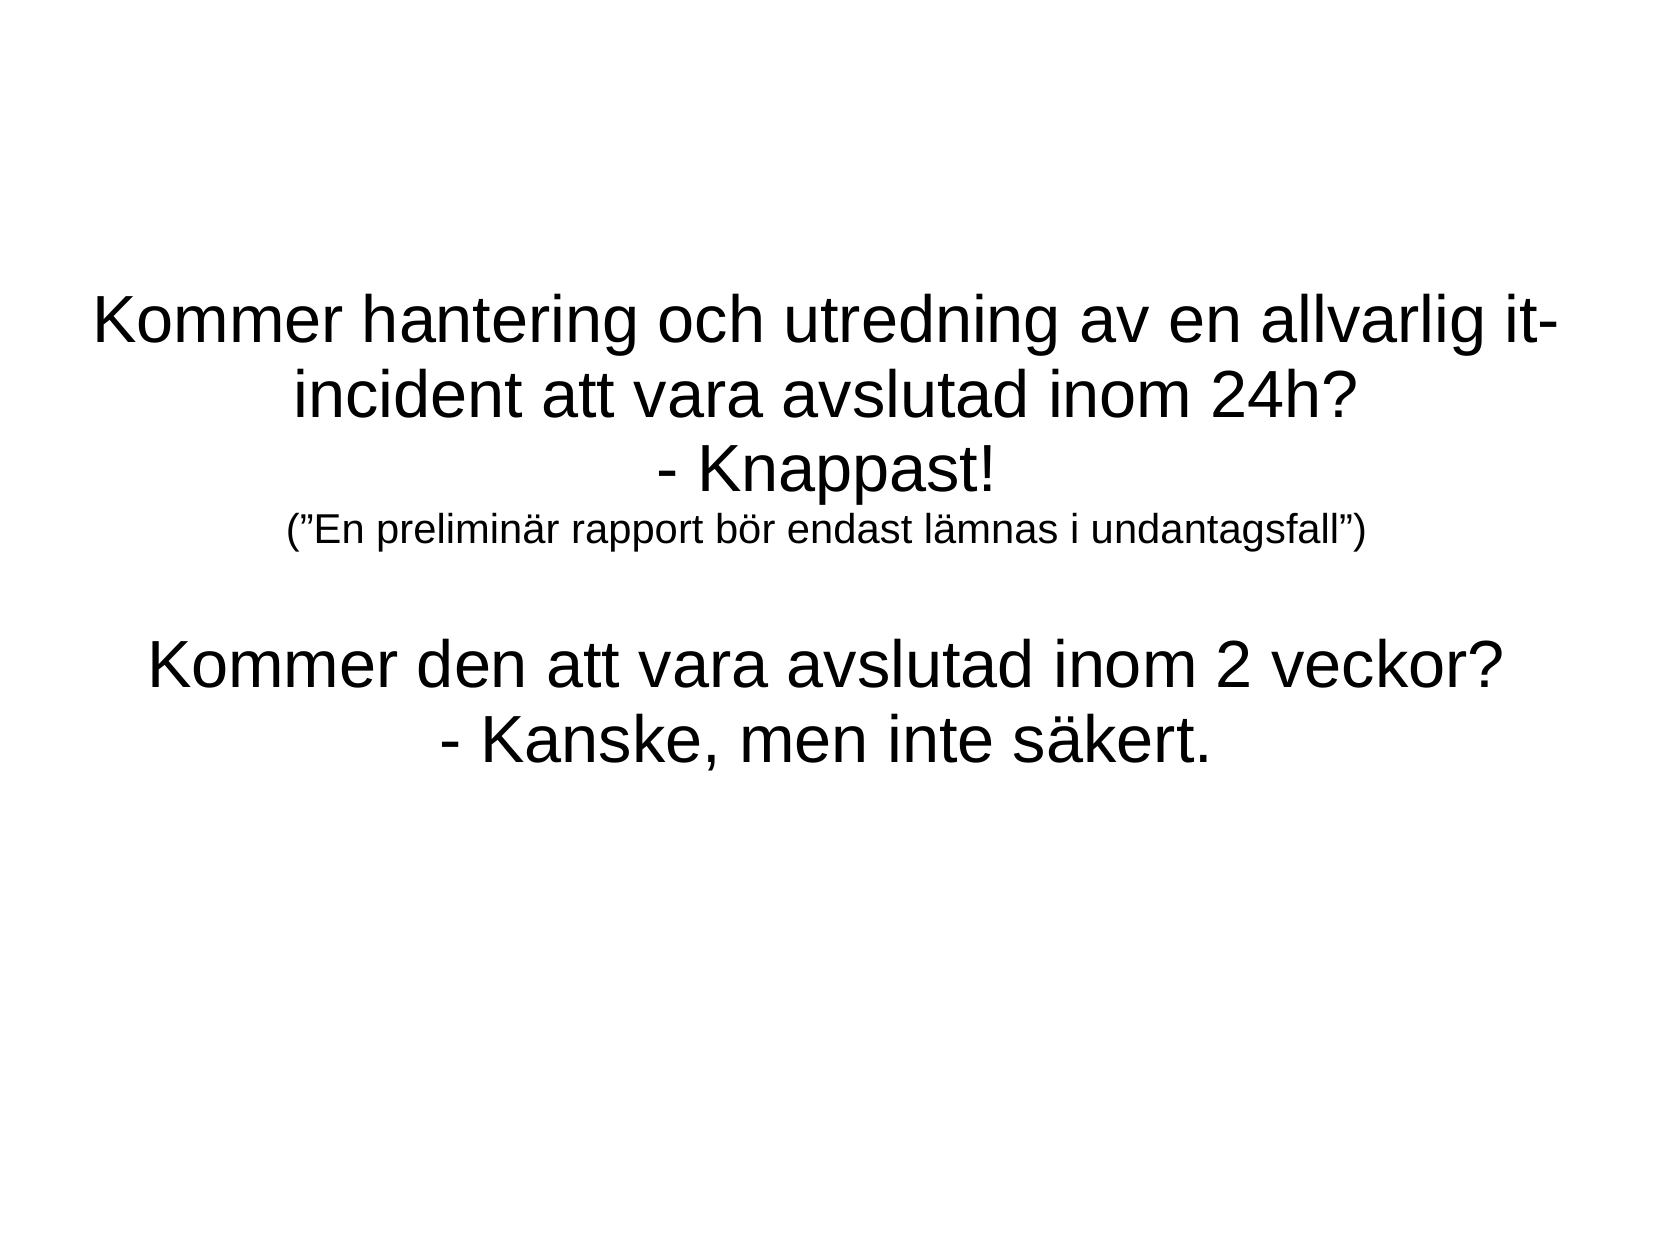

# Kommer hantering och utredning av en allvarlig it-incident att vara avslutad inom 24h?
- Knappast!
(”En preliminär rapport bör endast lämnas i undantagsfall”)
Kommer den att vara avslutad inom 2 veckor?
- Kanske, men inte säkert.